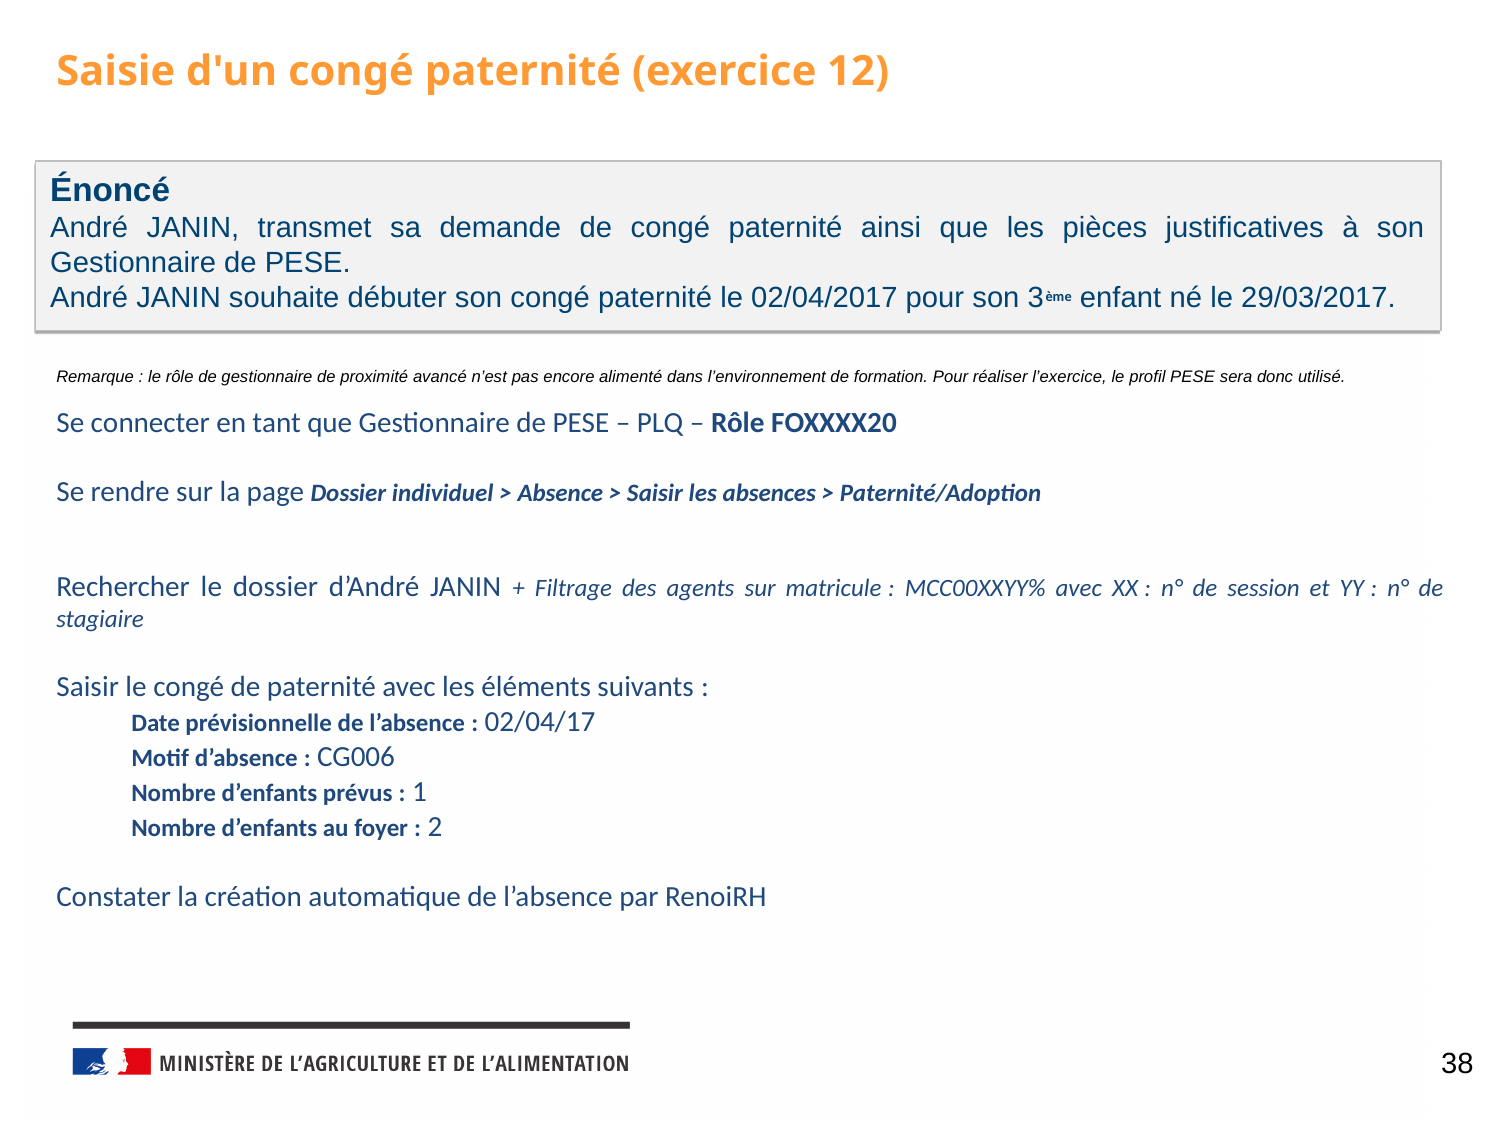

Saisie d'un congé paternité (exercice 12)
Énoncé
André JANIN, transmet sa demande de congé paternité ainsi que les pièces justificatives à son Gestionnaire de PESE.
André JANIN souhaite débuter son congé paternité le 02/04/2017 pour son 3ème enfant né le 29/03/2017.
Remarque : le rôle de gestionnaire de proximité avancé n’est pas encore alimenté dans l’environnement de formation. Pour réaliser l’exercice, le profil PESE sera donc utilisé.
Se connecter en tant que Gestionnaire de PESE – PLQ – Rôle FOXXXX20
Se rendre sur la page Dossier individuel > Absence > Saisir les absences > Paternité/Adoption
Rechercher le dossier d’André JANIN + Filtrage des agents sur matricule : MCC00XXYY% avec XX : n° de session et YY : n° de stagiaire
Saisir le congé de paternité avec les éléments suivants :
Date prévisionnelle de l’absence : 02/04/17
Motif d’absence : CG006
Nombre d’enfants prévus : 1
Nombre d’enfants au foyer : 2
Constater la création automatique de l’absence par RenoiRH